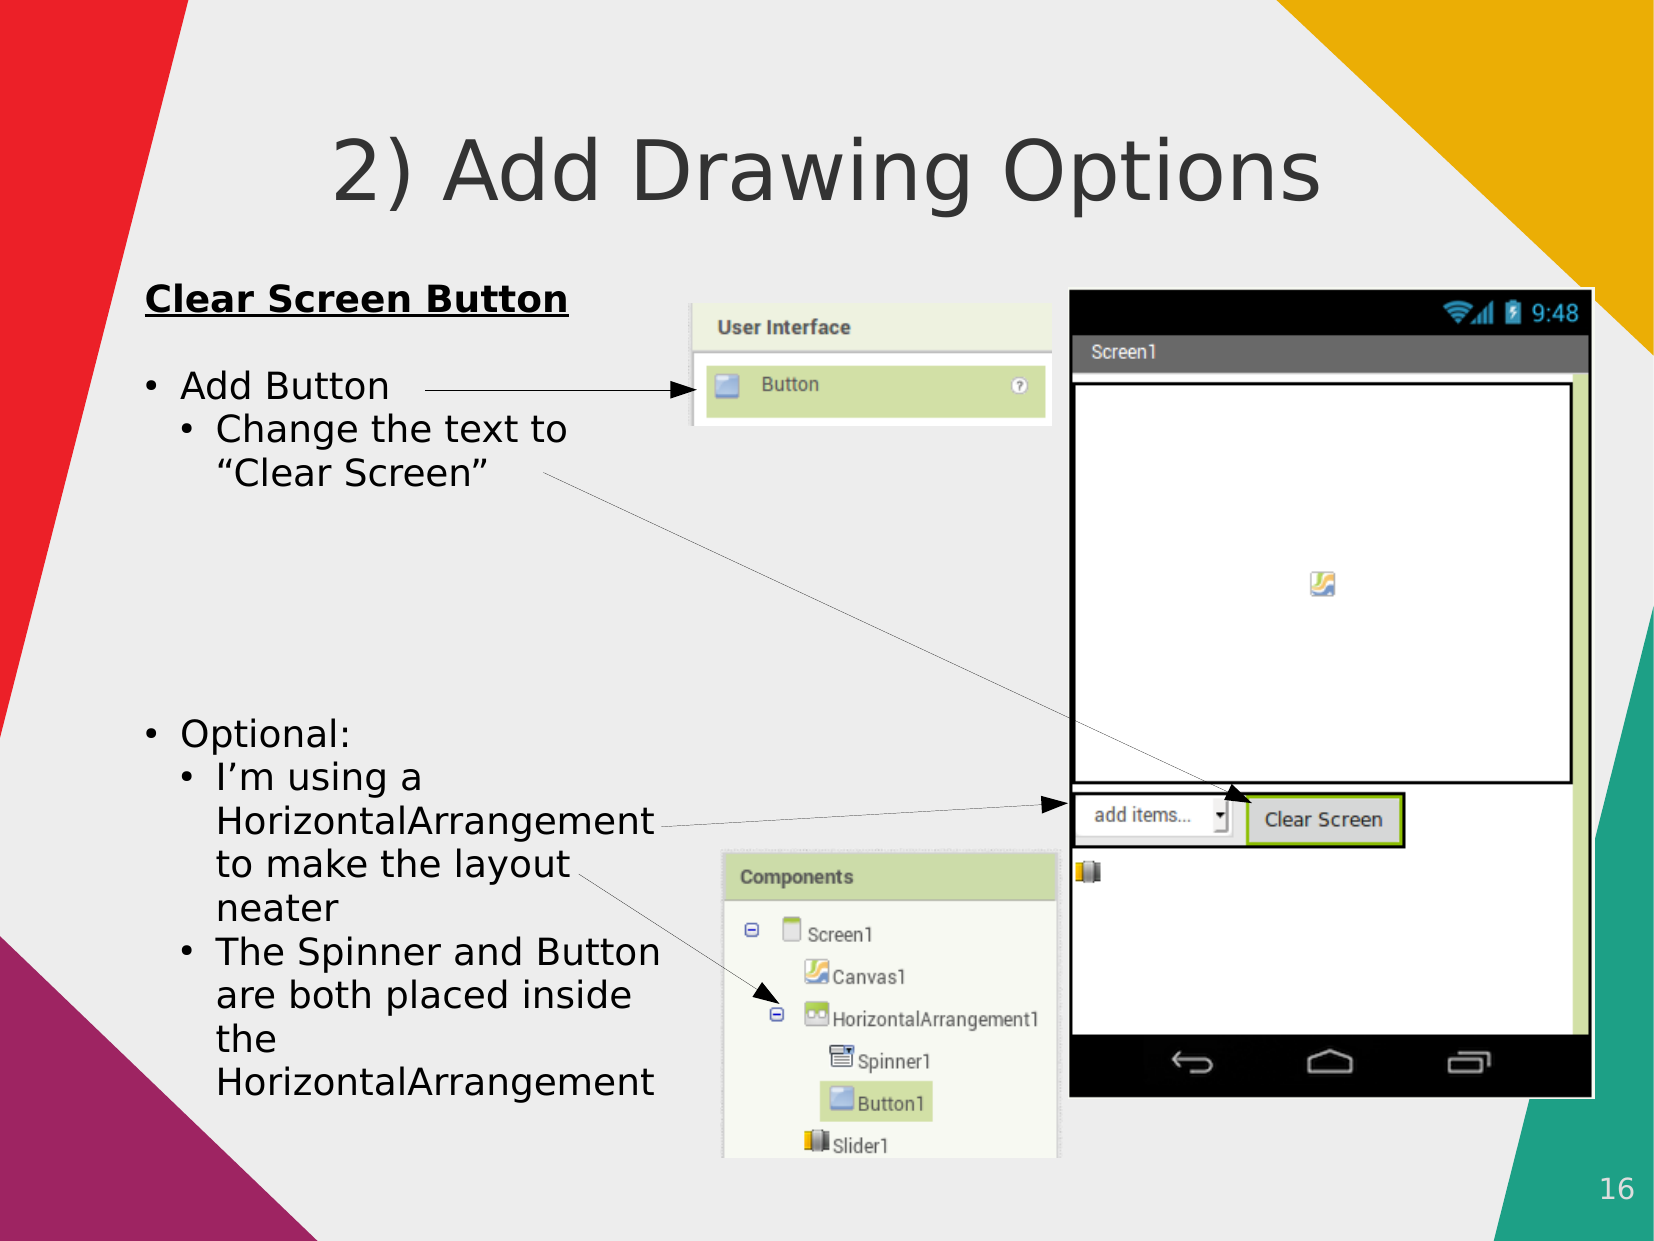

# 2) Add Drawing Options
Clear Screen Button
Add Button
Change the text to “Clear Screen”
Optional:
I’m using a HorizontalArrangement to make the layout neater
The Spinner and Button are both placed inside the HorizontalArrangement
16